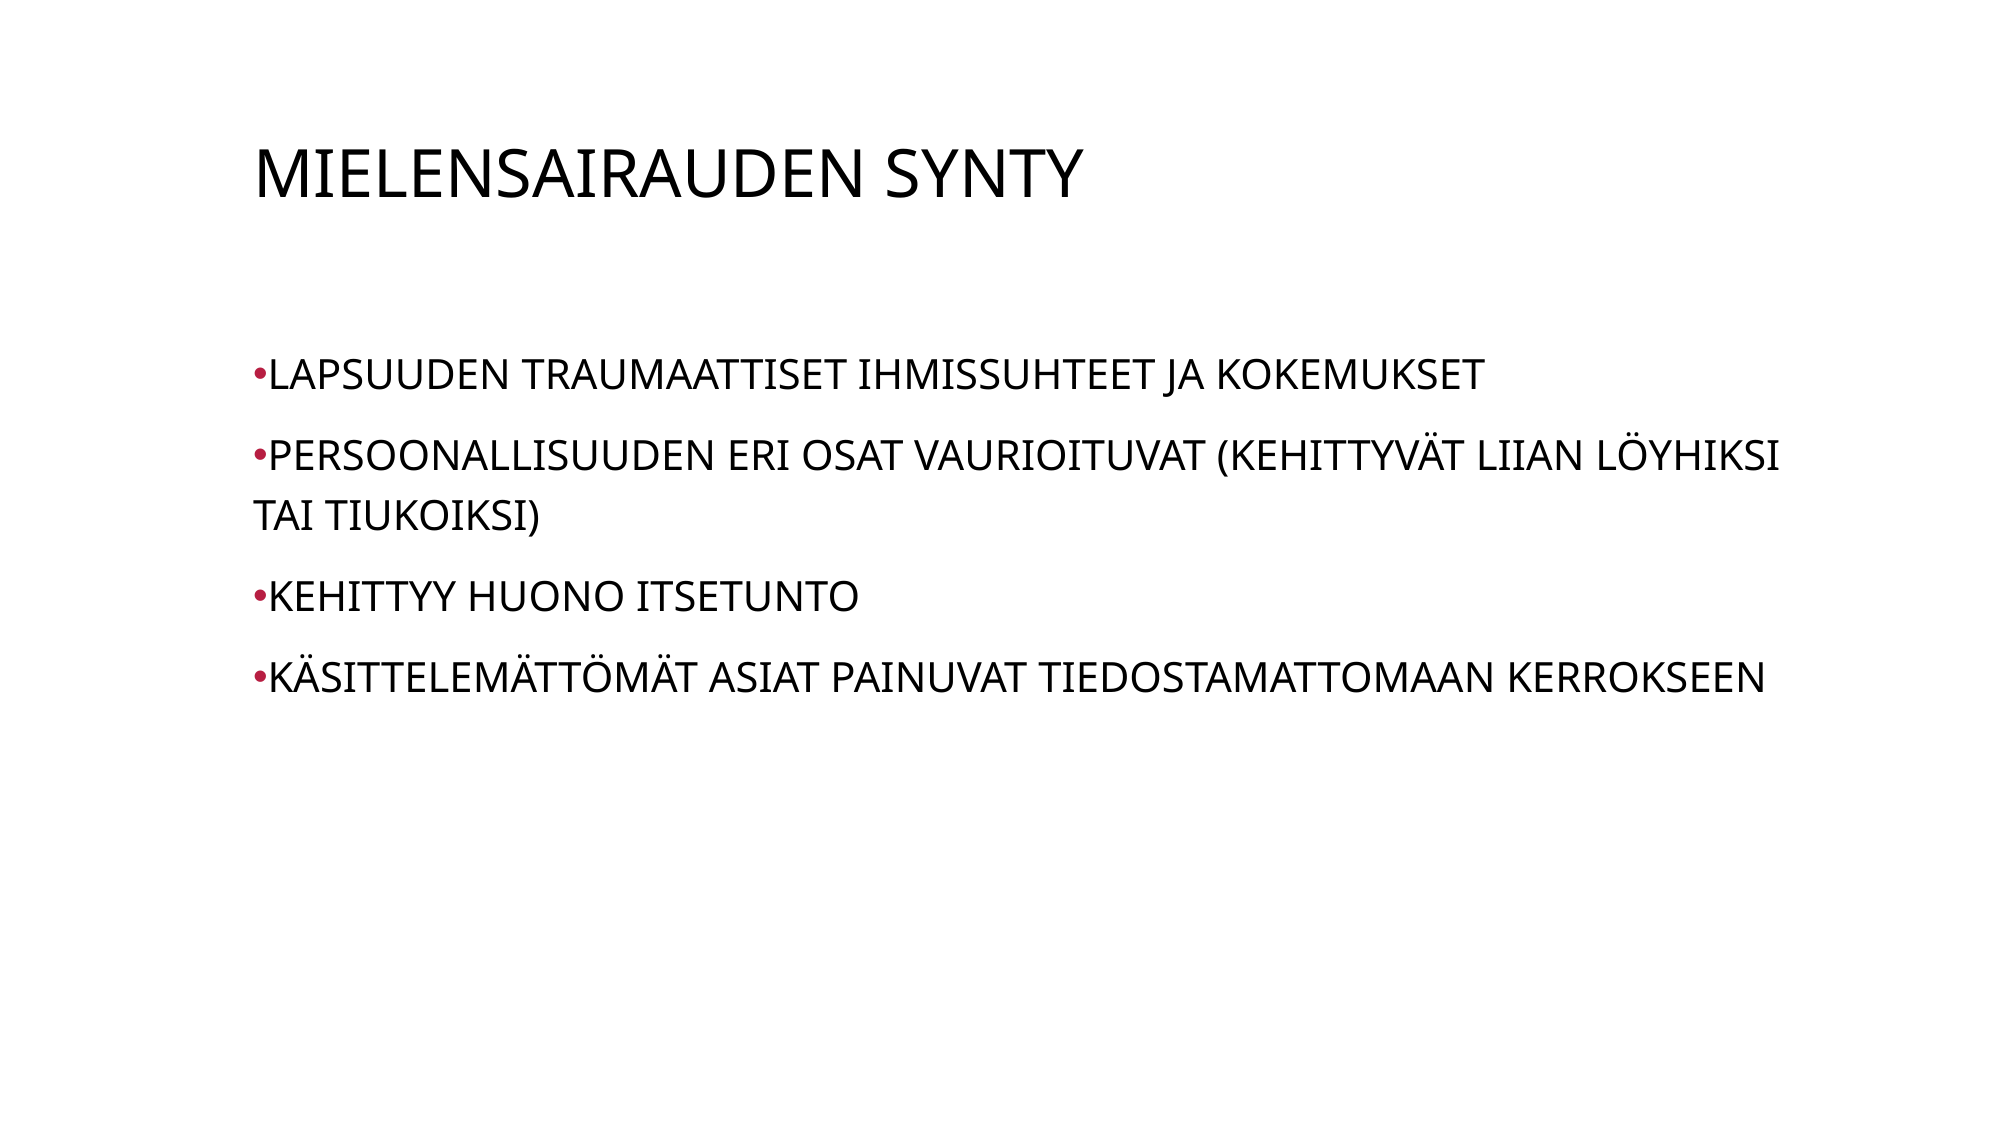

# MIELENSAIRAUDEN SYNTY
LAPSUUDEN TRAUMAATTISET IHMISSUHTEET JA KOKEMUKSET
PERSOONALLISUUDEN ERI OSAT VAURIOITUVAT (KEHITTYVÄT LIIAN LÖYHIKSI TAI TIUKOIKSI)
KEHITTYY HUONO ITSETUNTO
KÄSITTELEMÄTTÖMÄT ASIAT PAINUVAT TIEDOSTAMATTOMAAN KERROKSEEN